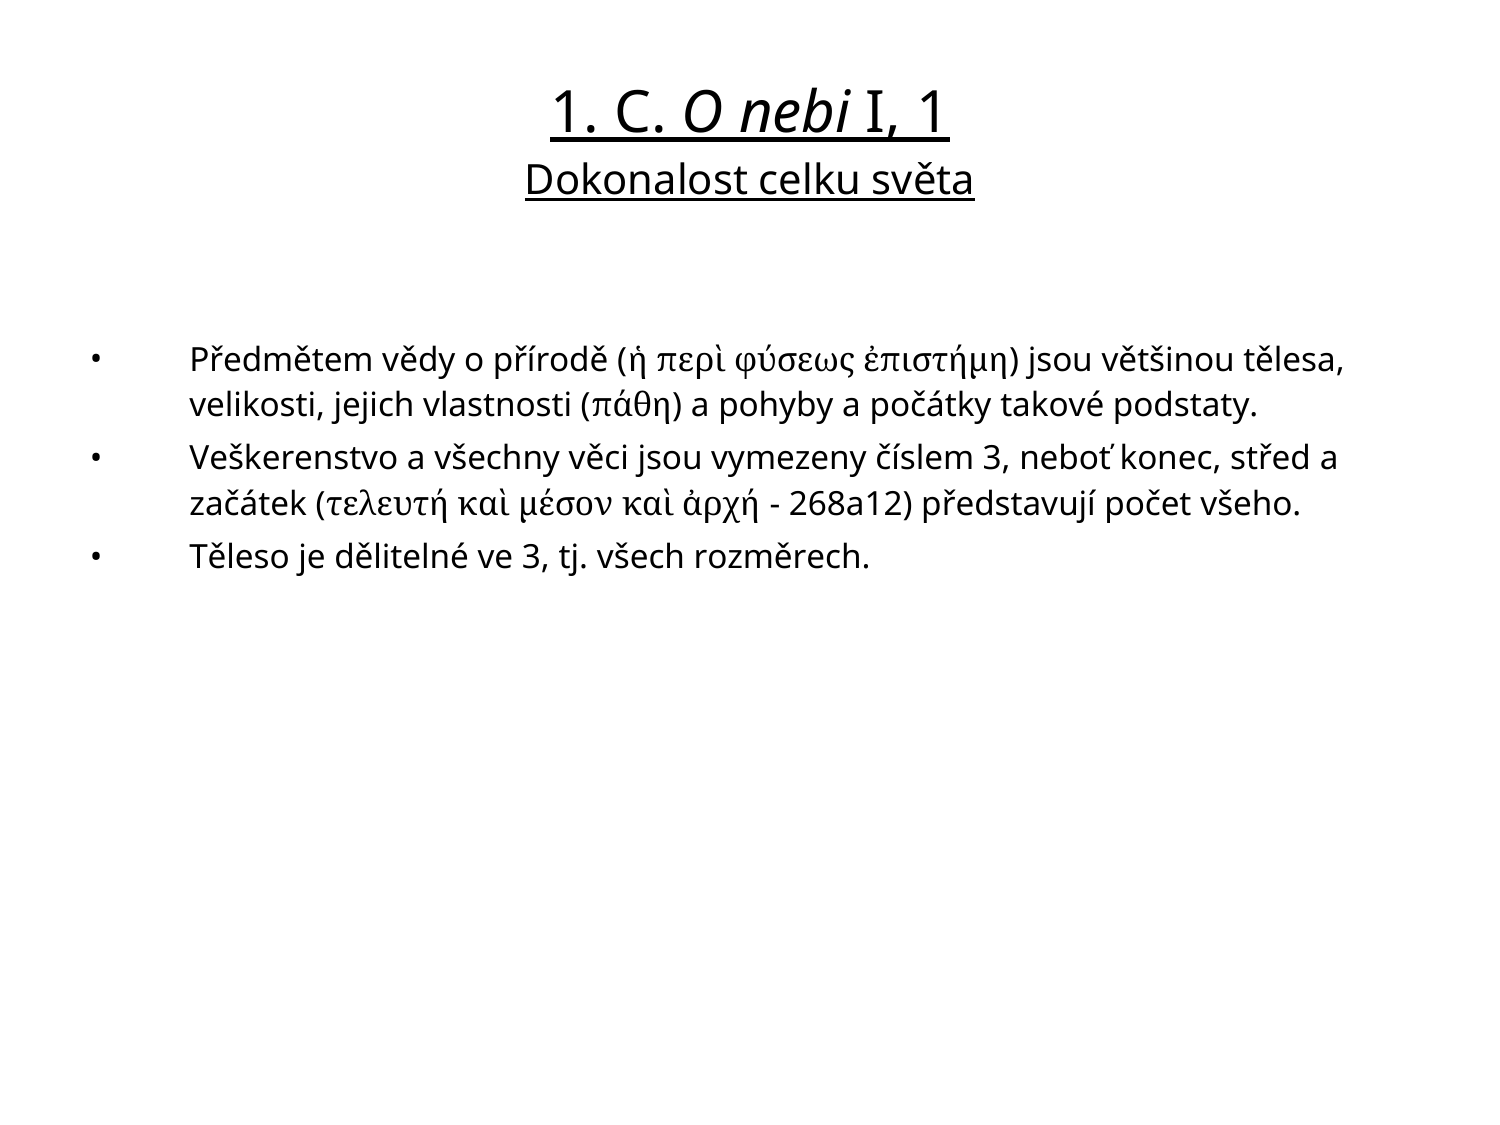

# 1. C. O nebi I, 1 Dokonalost celku světa
Předmětem vědy o přírodě (ἡ περὶ φύσεως ἐπιστήμη) jsou většinou tělesa, velikosti, jejich vlastnosti (πάθη) a pohyby a počátky takové podstaty.
Veškerenstvo a všechny věci jsou vymezeny číslem 3, neboť konec, střed a začátek (τελευτή καὶ μέσον καὶ ἀρχή - 268a12) představují počet všeho.
Těleso je dělitelné ve 3, tj. všech rozměrech.